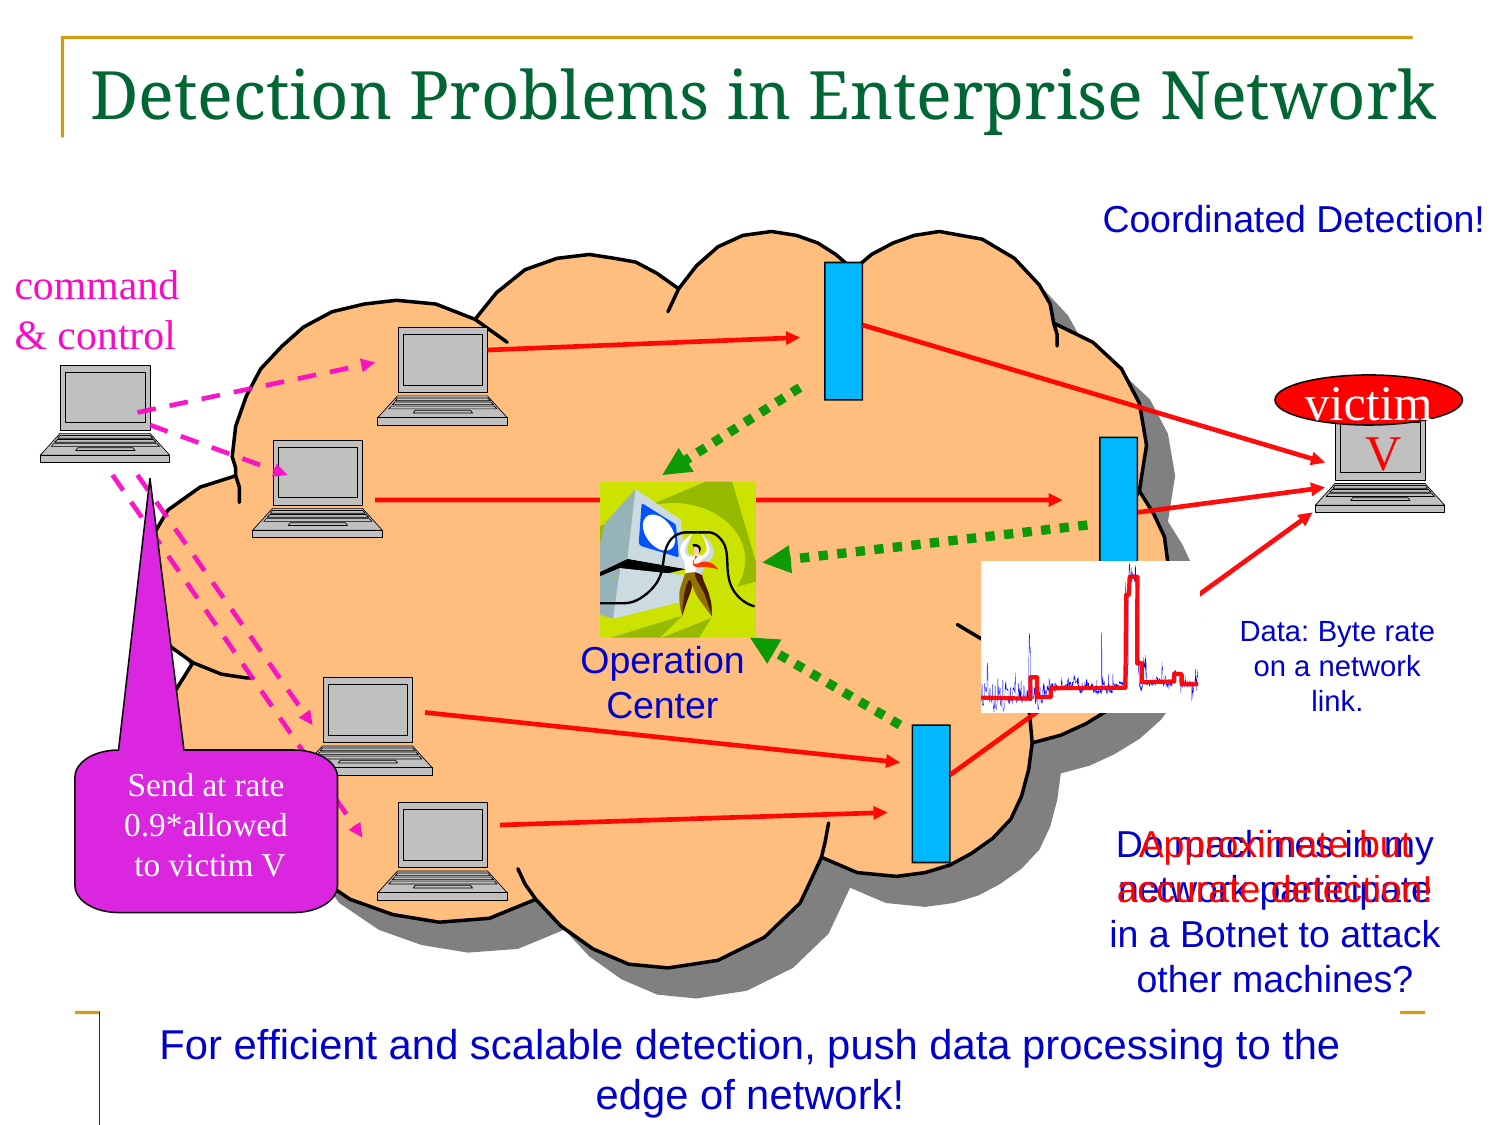

# Detection Problems in Enterprise Network
Coordinated Detection!
command
& control
victim
V
Data: Byte rate on a network link.
Operation Center
Send at rate 0.9*allowed
 to victim V
Do machines in my network participate in a Botnet to attack other machines?
Approximate but accurate detection!
For efficient and scalable detection, push data processing to the edge of network!
Huang et al., presented by Agmon Ben-Yehuda
3
CAN’T AFFORD TO DO THE DETECTION CONTINUOUSLY !